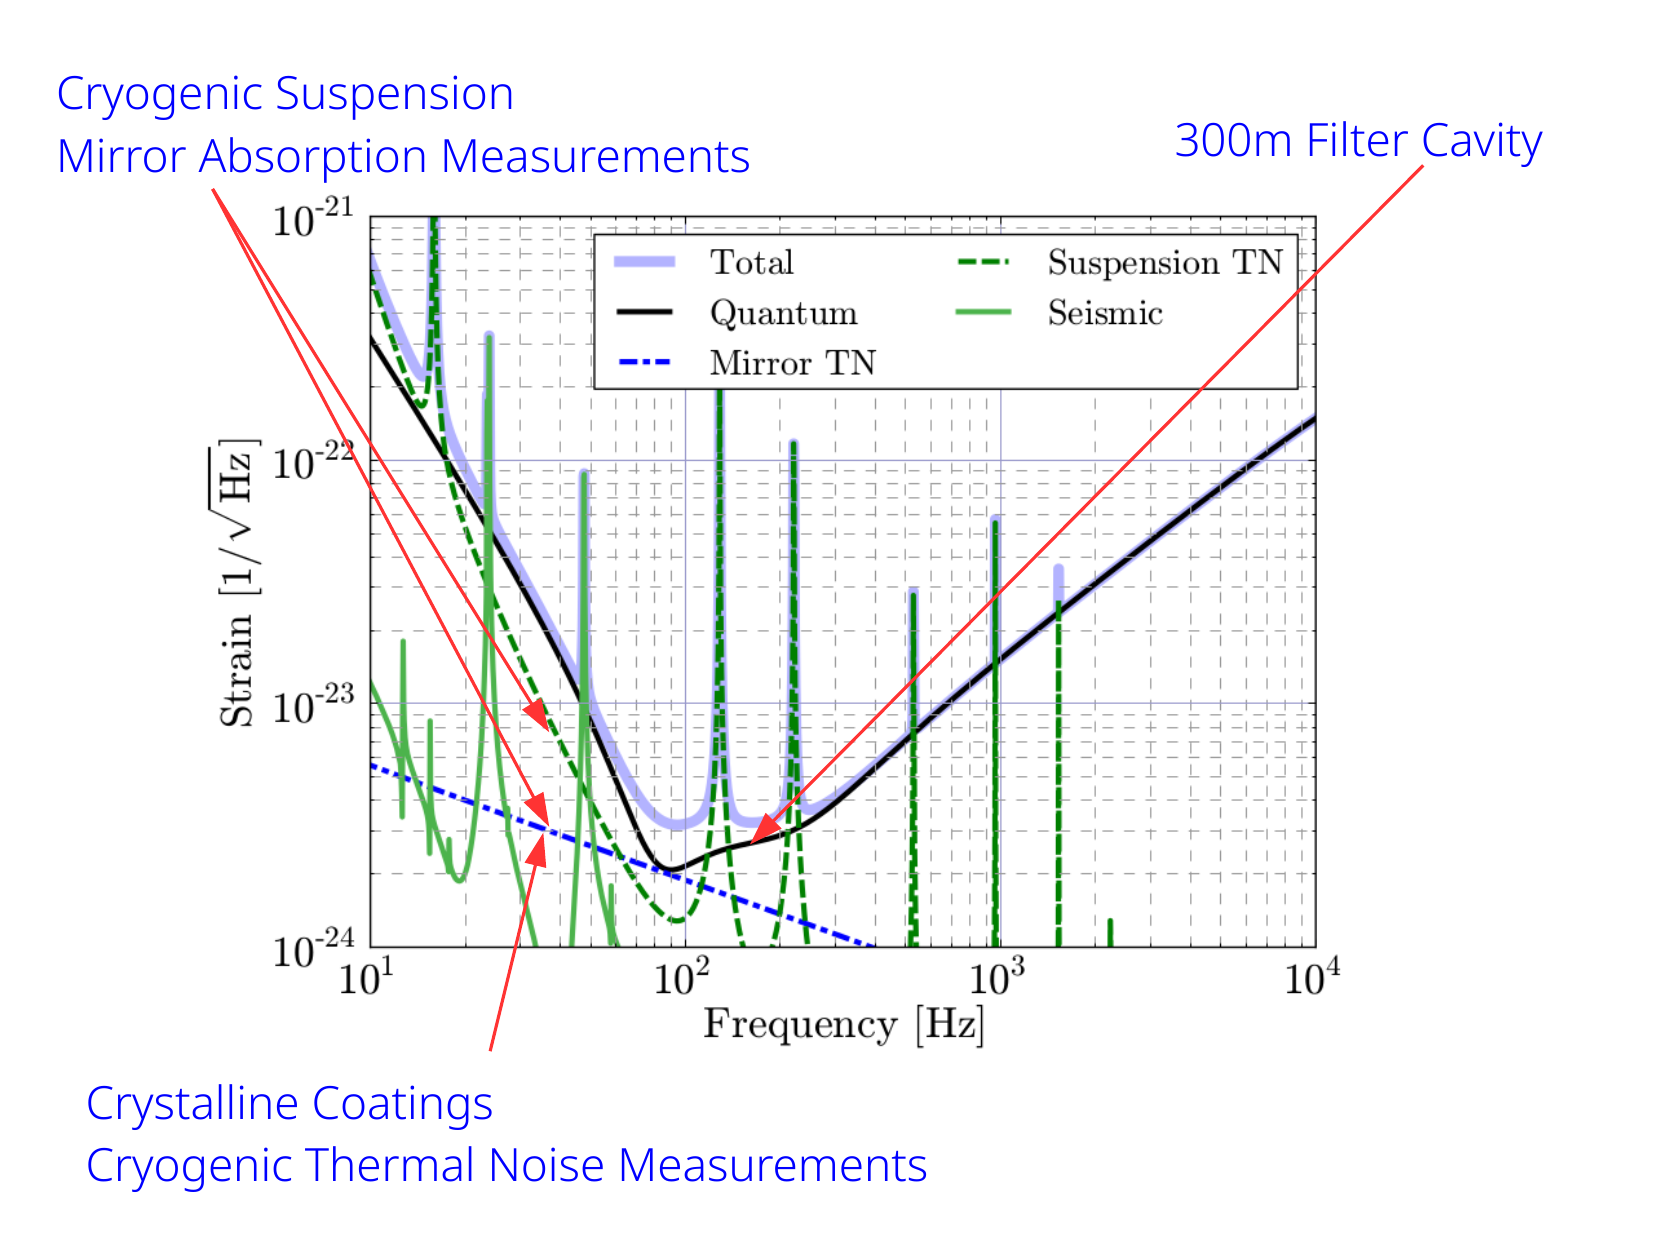

Cryogenic Suspension
Mirror Absorption Measurements
300m Filter Cavity
Crystalline Coatings
Cryogenic Thermal Noise Measurements